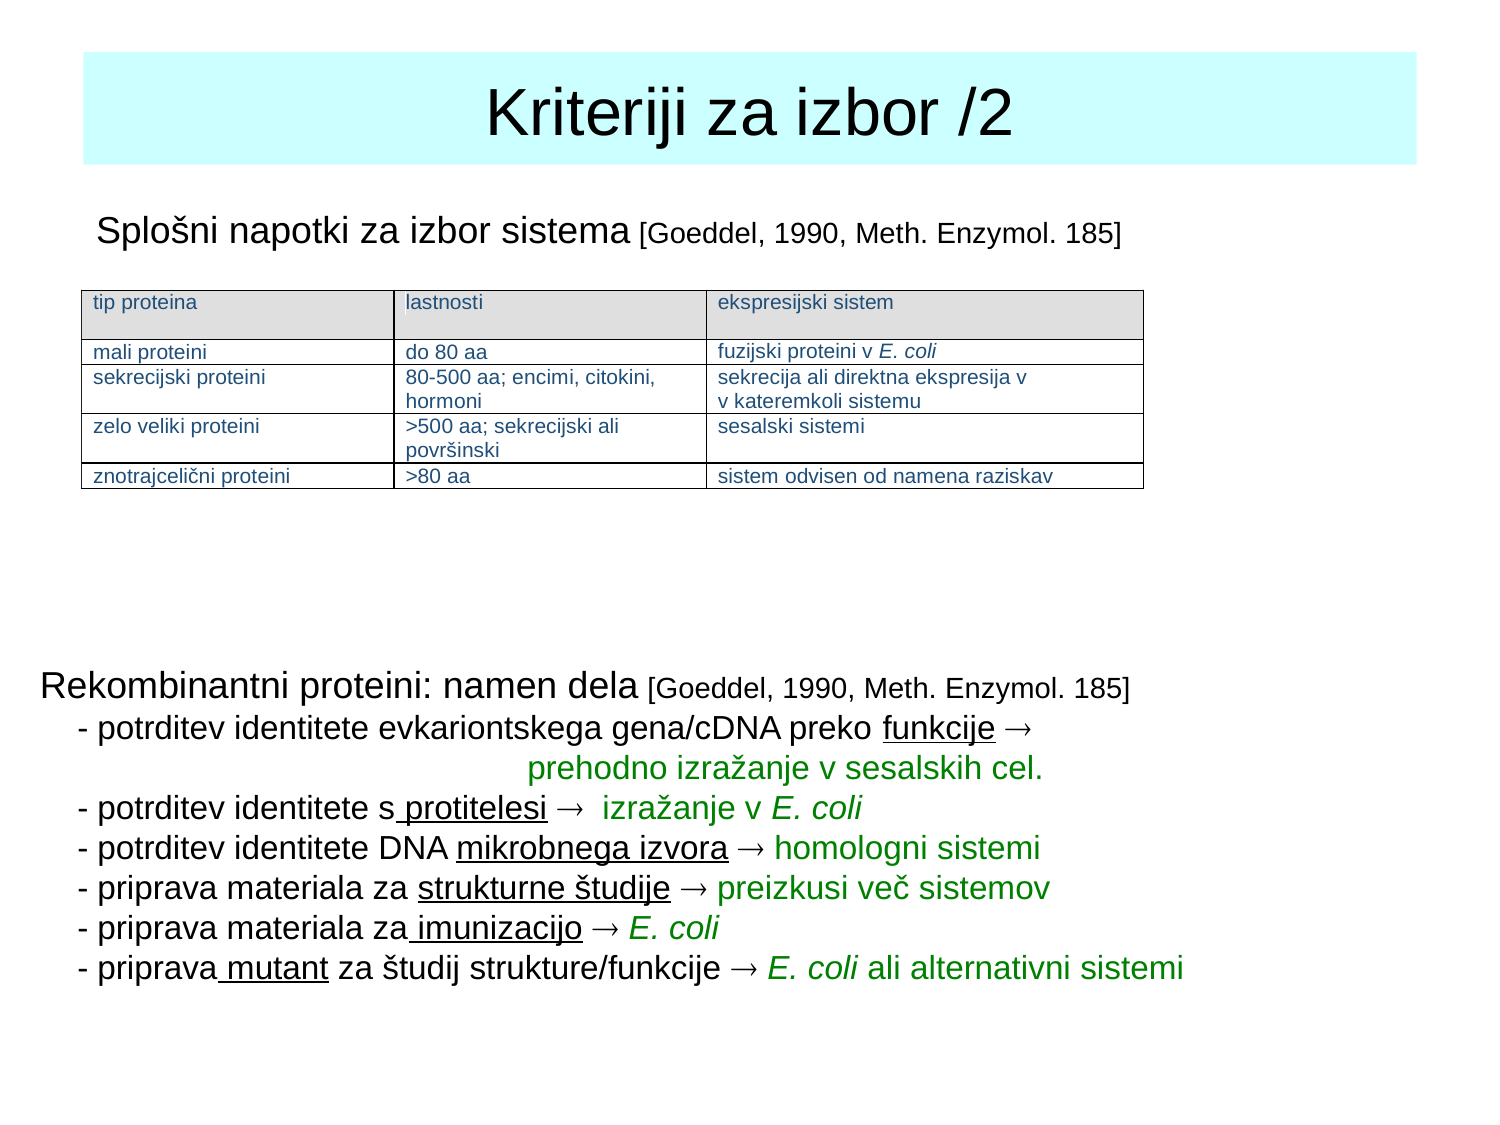

Kriteriji za izbor /2
Splošni napotki za izbor sistema [Goeddel, 1990, Meth. Enzymol. 185]
Rekombinantni proteini: namen dela [Goeddel, 1990, Meth. Enzymol. 185]
- potrditev identitete evkariontskega gena/cDNA preko funkcije
						prehodno izražanje v sesalskih cel.
- potrditev identitete s protitelesi  izražanje v E. coli
- potrditev identitete DNA mikrobnega izvora  homologni sistemi
- priprava materiala za strukturne študije  preizkusi več sistemov
- priprava materiala za imunizacijo  E. coli
- priprava mutant za študij strukture/funkcije  E. coli ali alternativni sistemi